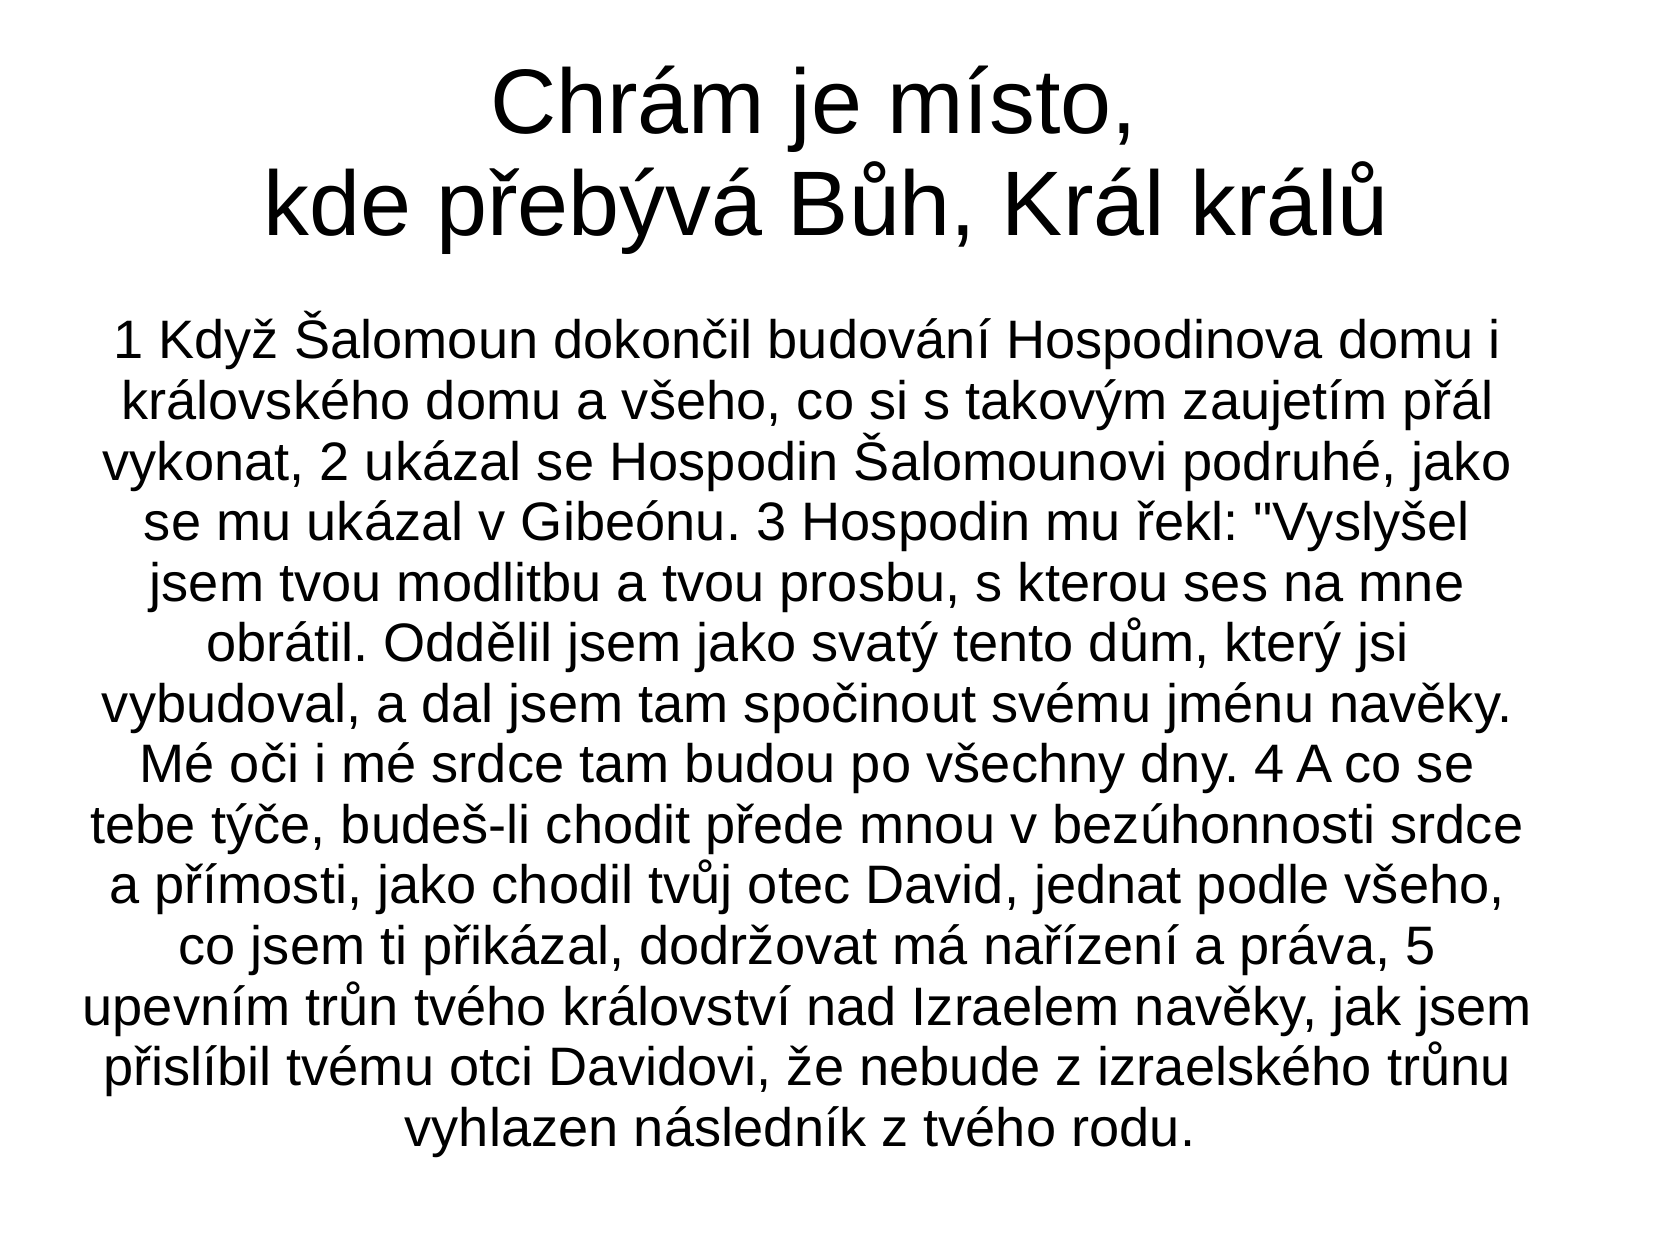

# Chrám je místo, kde přebývá Bůh, Král králů
1 Když Šalomoun dokončil budování Hospodinova domu i královského domu a všeho, co si s takovým zaujetím přál vykonat, 2 ukázal se Hospodin Šalomounovi podruhé, jako se mu ukázal v Gibeónu. 3 Hospodin mu řekl: "Vyslyšel jsem tvou modlitbu a tvou prosbu, s kterou ses na mne obrátil. Oddělil jsem jako svatý tento dům, který jsi vybudoval, a dal jsem tam spočinout svému jménu navěky. Mé oči i mé srdce tam budou po všechny dny. 4 A co se tebe týče, budeš-li chodit přede mnou v bezúhonnosti srdce a přímosti, jako chodil tvůj otec David, jednat podle všeho, co jsem ti přikázal, dodržovat má nařízení a práva, 5 upevním trůn tvého království nad Izraelem navěky, jak jsem přislíbil tvému otci Davidovi, že nebude z izraelského trůnu vyhlazen následník z tvého rodu.